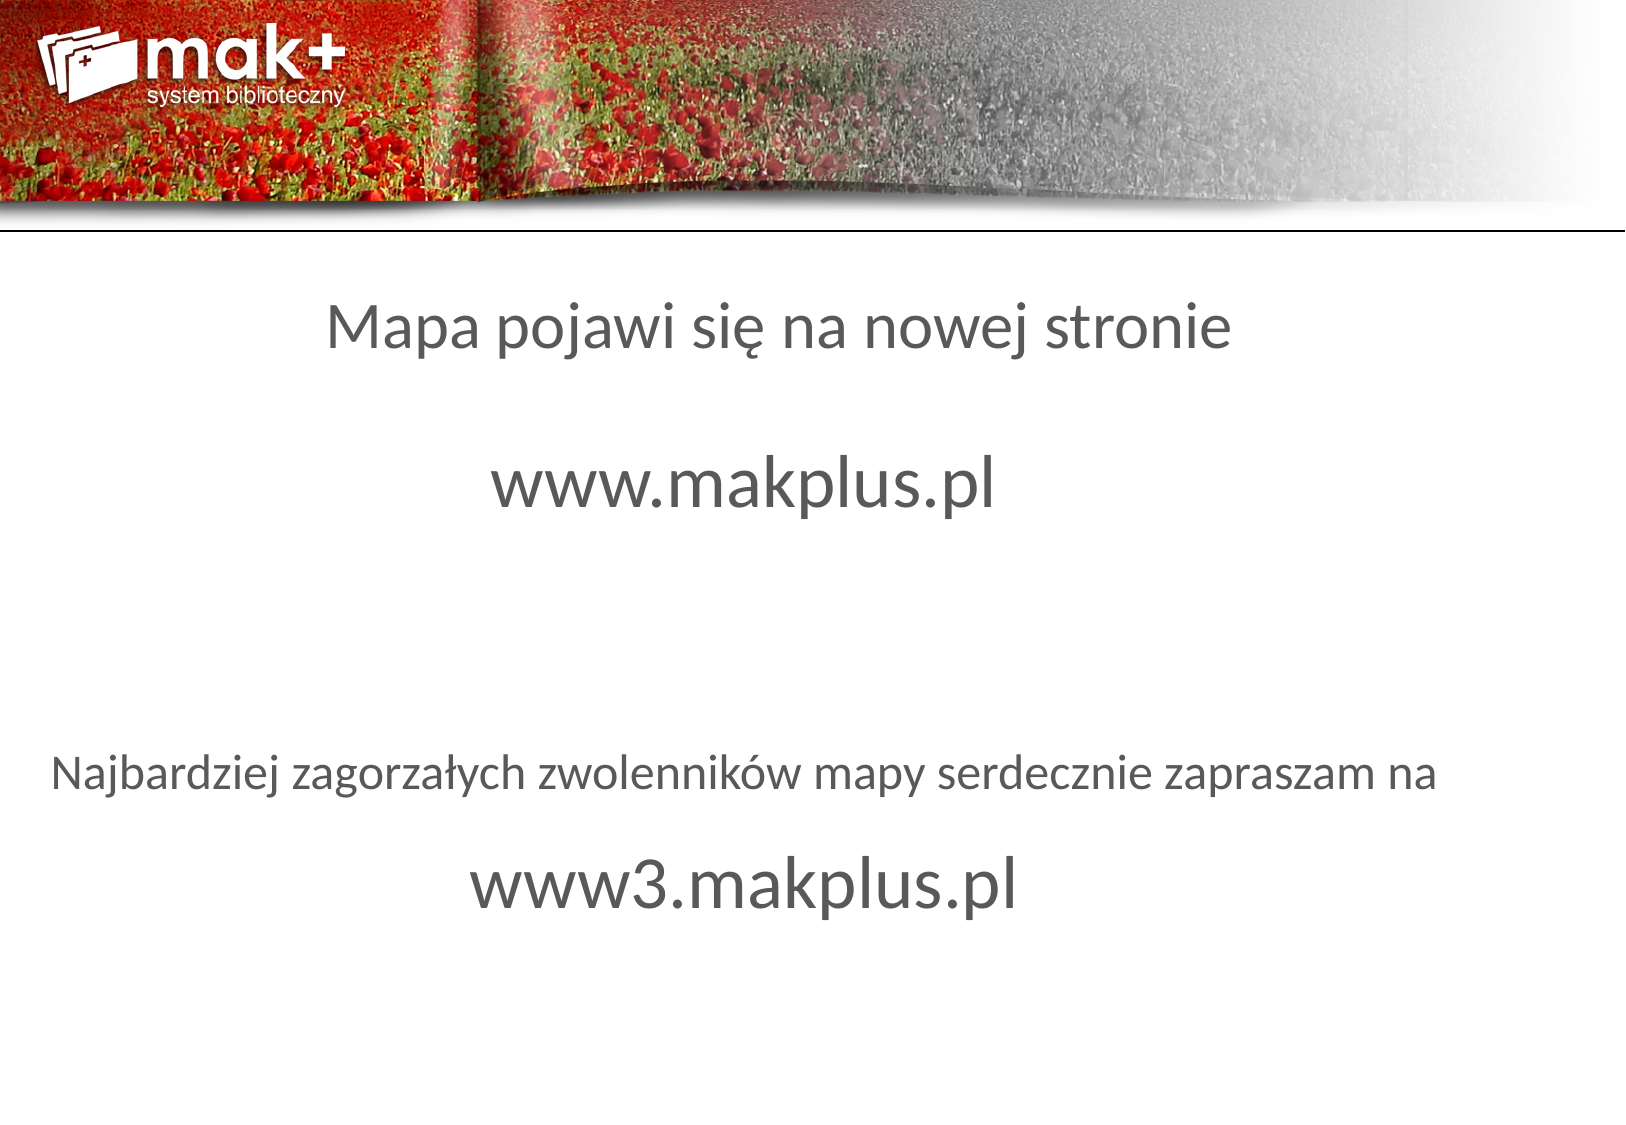

Mapa pojawi się na nowej stronie
www.makplus.pl
Najbardziej zagorzałych zwolenników mapy serdecznie zapraszam na
www3.makplus.pl